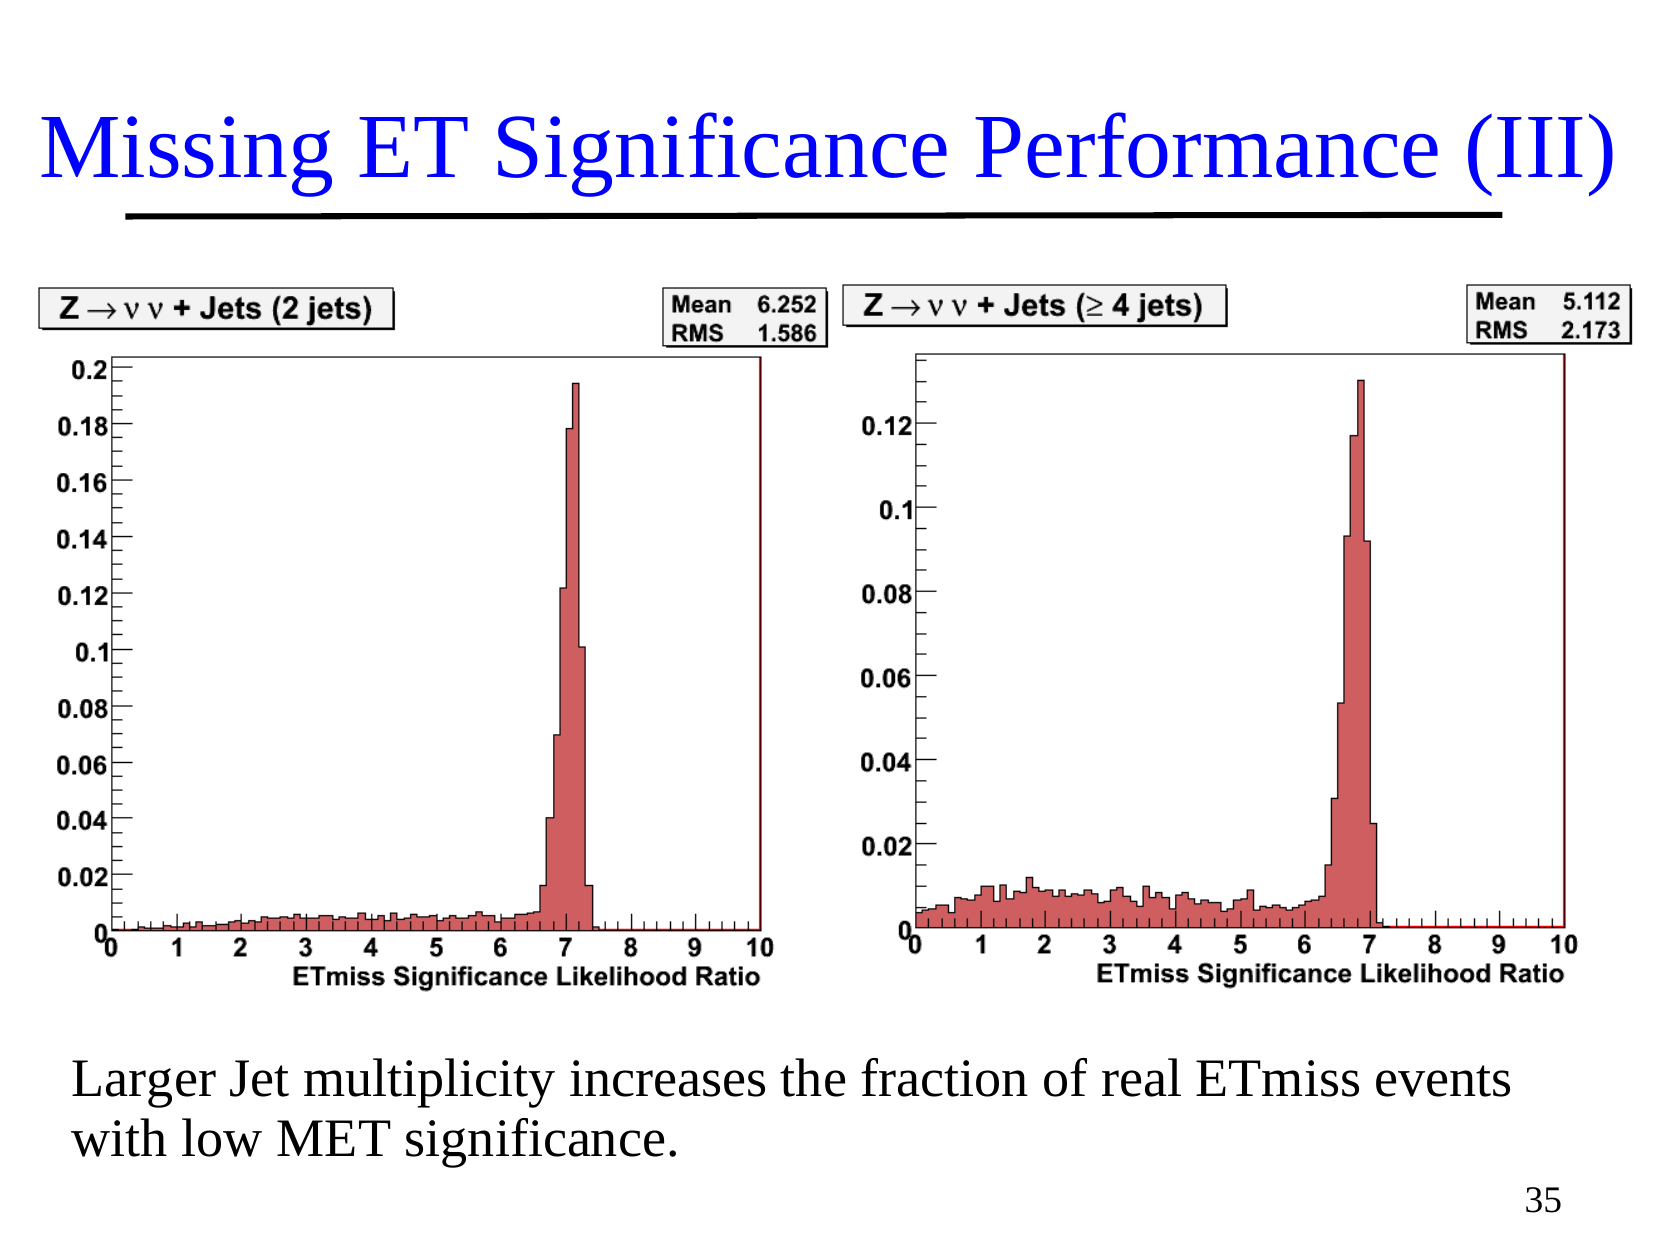

Missing ET Significance Performance (III)
Larger Jet multiplicity increases the fraction of real ETmiss events
with low MET significance.